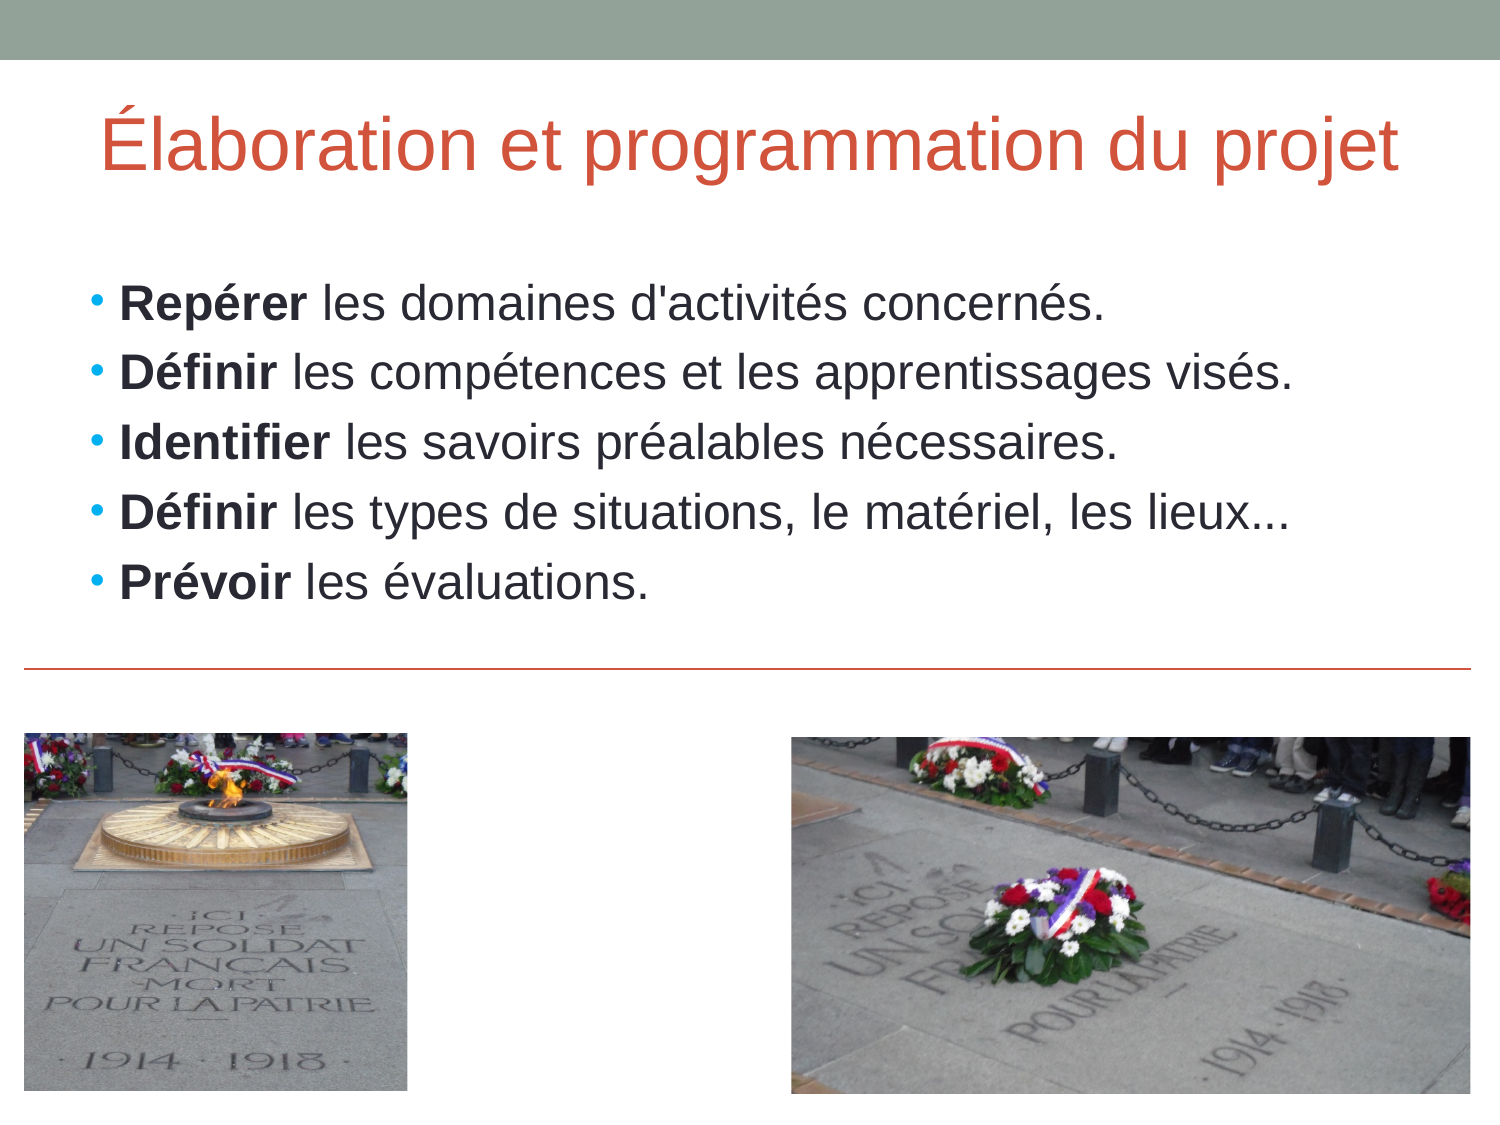

# Élaboration et programmation du projet
Repérer les domaines d'activités concernés.
Définir les compétences et les apprentissages visés.
Identifier les savoirs préalables nécessaires.
Définir les types de situations, le matériel, les lieux...
Prévoir les évaluations.